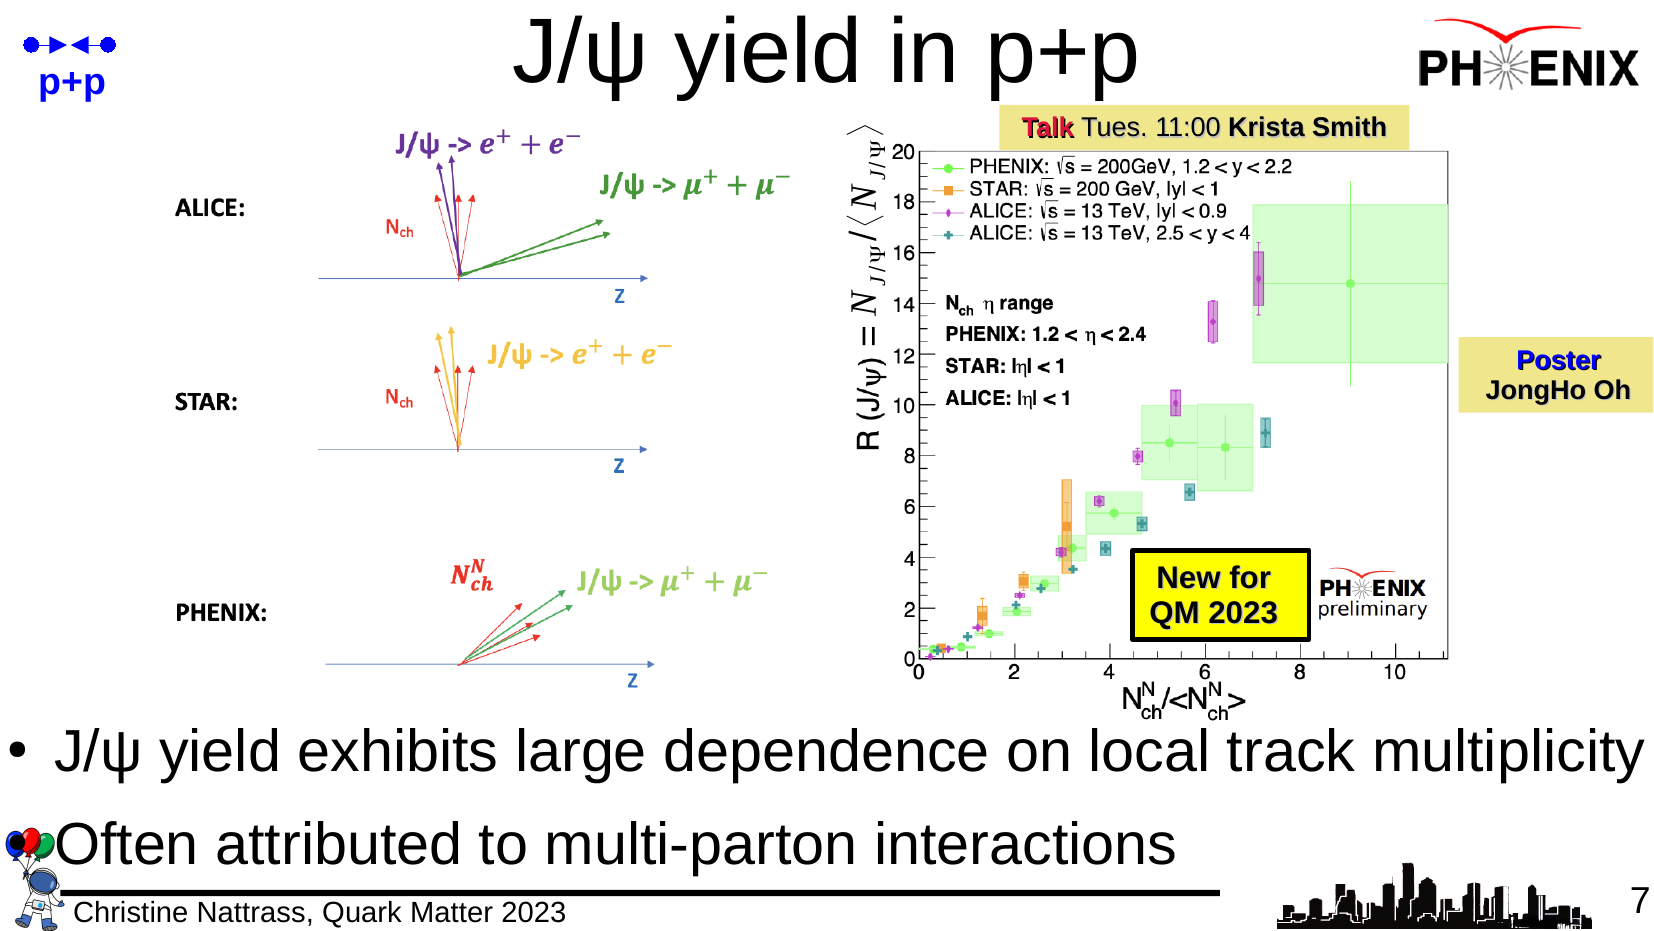

# J/ψ yield in p+p
p+p
Talk Tues. 11:00 Krista Smith
=
Poster JongHo Oh
New for QM 2023
J/ψ yield exhibits large dependence on local track multiplicity
Often attributed to multi-parton interactions